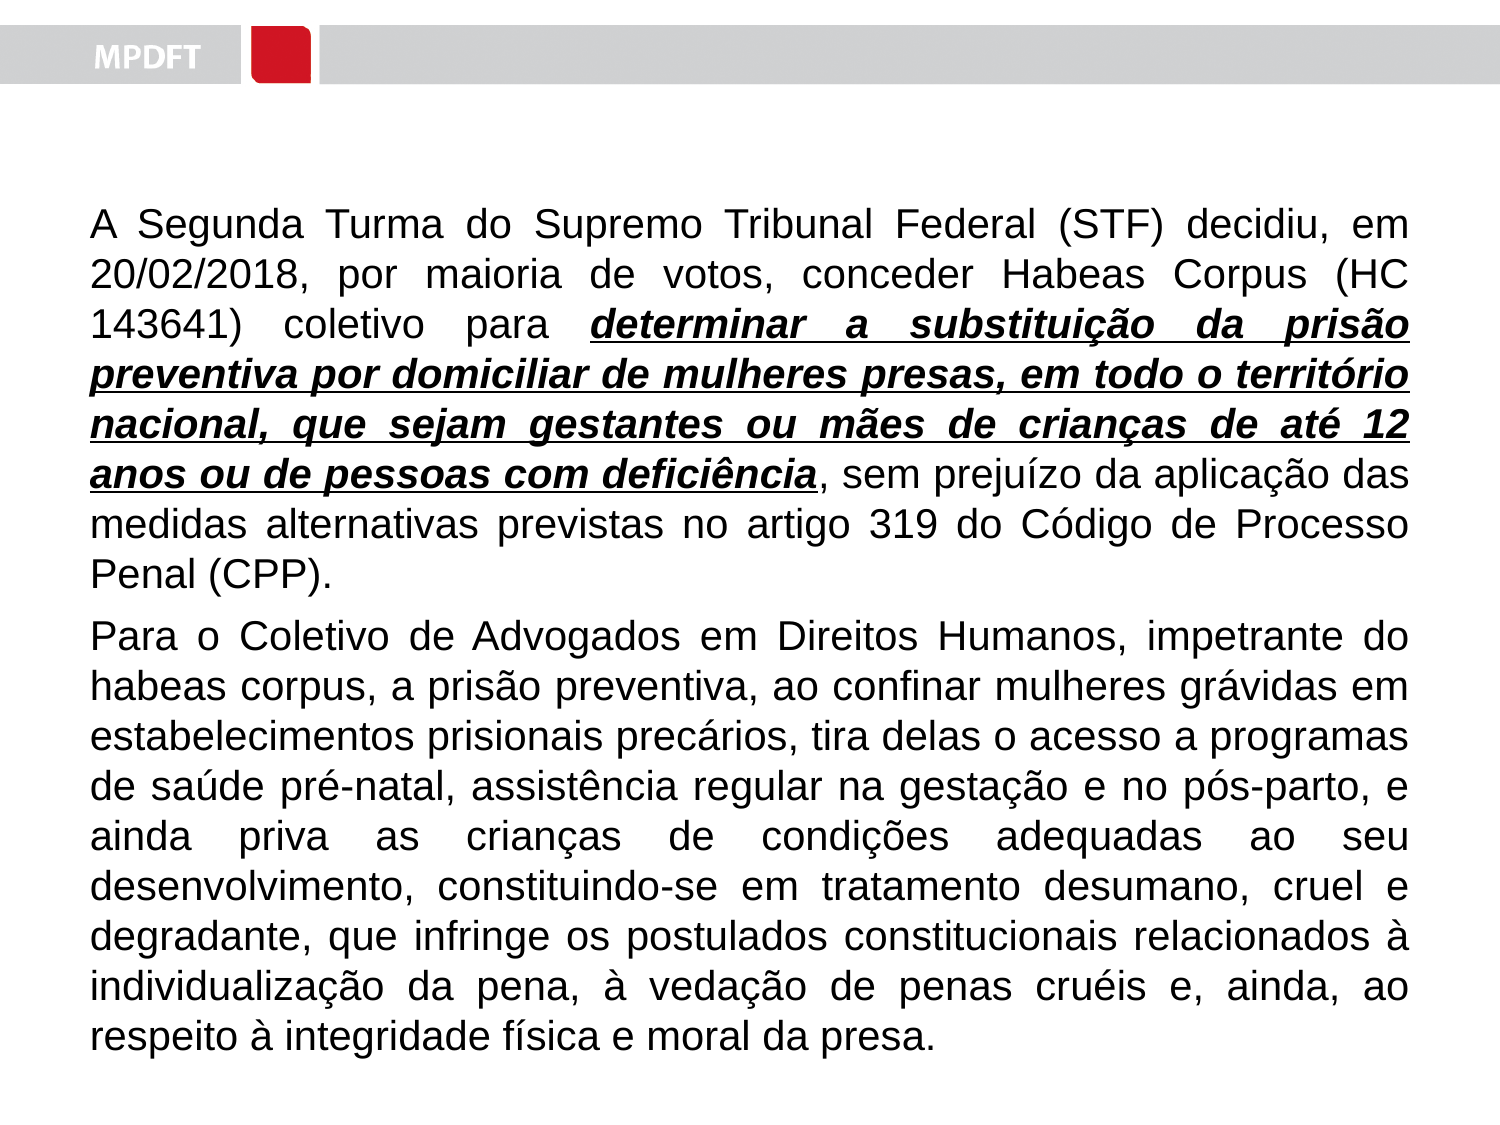

A Segunda Turma do Supremo Tribunal Federal (STF) decidiu, em 20/02/2018, por maioria de votos, conceder Habeas Corpus (HC 143641) coletivo para determinar a substituição da prisão preventiva por domiciliar de mulheres presas, em todo o território nacional, que sejam gestantes ou mães de crianças de até 12 anos ou de pessoas com deficiência, sem prejuízo da aplicação das medidas alternativas previstas no artigo 319 do Código de Processo Penal (CPP).
Para o Coletivo de Advogados em Direitos Humanos, impetrante do habeas corpus, a prisão preventiva, ao confinar mulheres grávidas em estabelecimentos prisionais precários, tira delas o acesso a programas de saúde pré-natal, assistência regular na gestação e no pós-parto, e ainda priva as crianças de condições adequadas ao seu desenvolvimento, constituindo-se em tratamento desumano, cruel e degradante, que infringe os postulados constitucionais relacionados à individualização da pena, à vedação de penas cruéis e, ainda, ao respeito à integridade física e moral da presa.